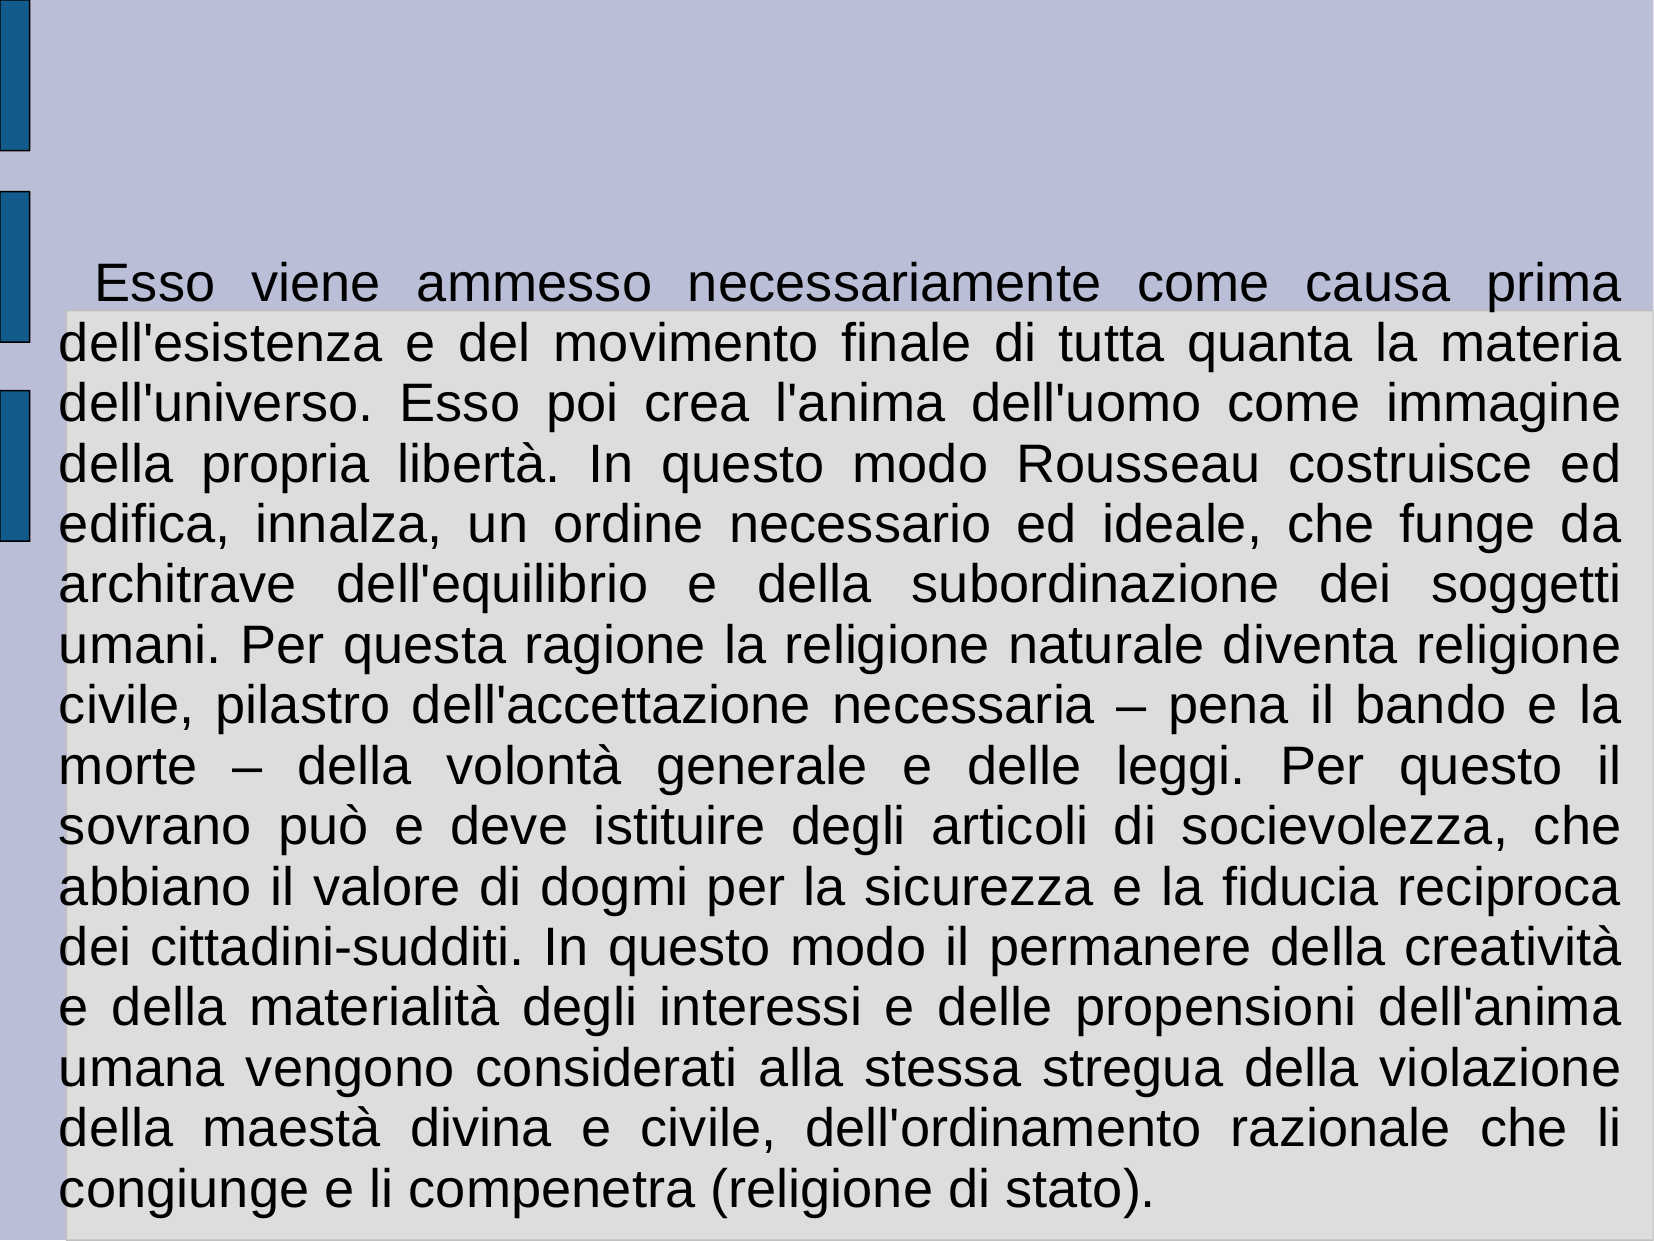

#
 Esso viene ammesso necessariamente come causa prima dell'esistenza e del movimento finale di tutta quanta la materia dell'universo. Esso poi crea l'anima dell'uomo come immagine della propria libertà. In questo modo Rousseau costruisce ed edifica, innalza, un ordine necessario ed ideale, che funge da architrave dell'equilibrio e della subordinazione dei soggetti umani. Per questa ragione la religione naturale diventa religione civile, pilastro dell'accettazione necessaria – pena il bando e la morte – della volontà generale e delle leggi. Per questo il sovrano può e deve istituire degli articoli di socievolezza, che abbiano il valore di dogmi per la sicurezza e la fiducia reciproca dei cittadini-sudditi. In questo modo il permanere della creatività e della materialità degli interessi e delle propensioni dell'anima umana vengono considerati alla stessa stregua della violazione della maestà divina e civile, dell'ordinamento razionale che li congiunge e li compenetra (religione di stato).